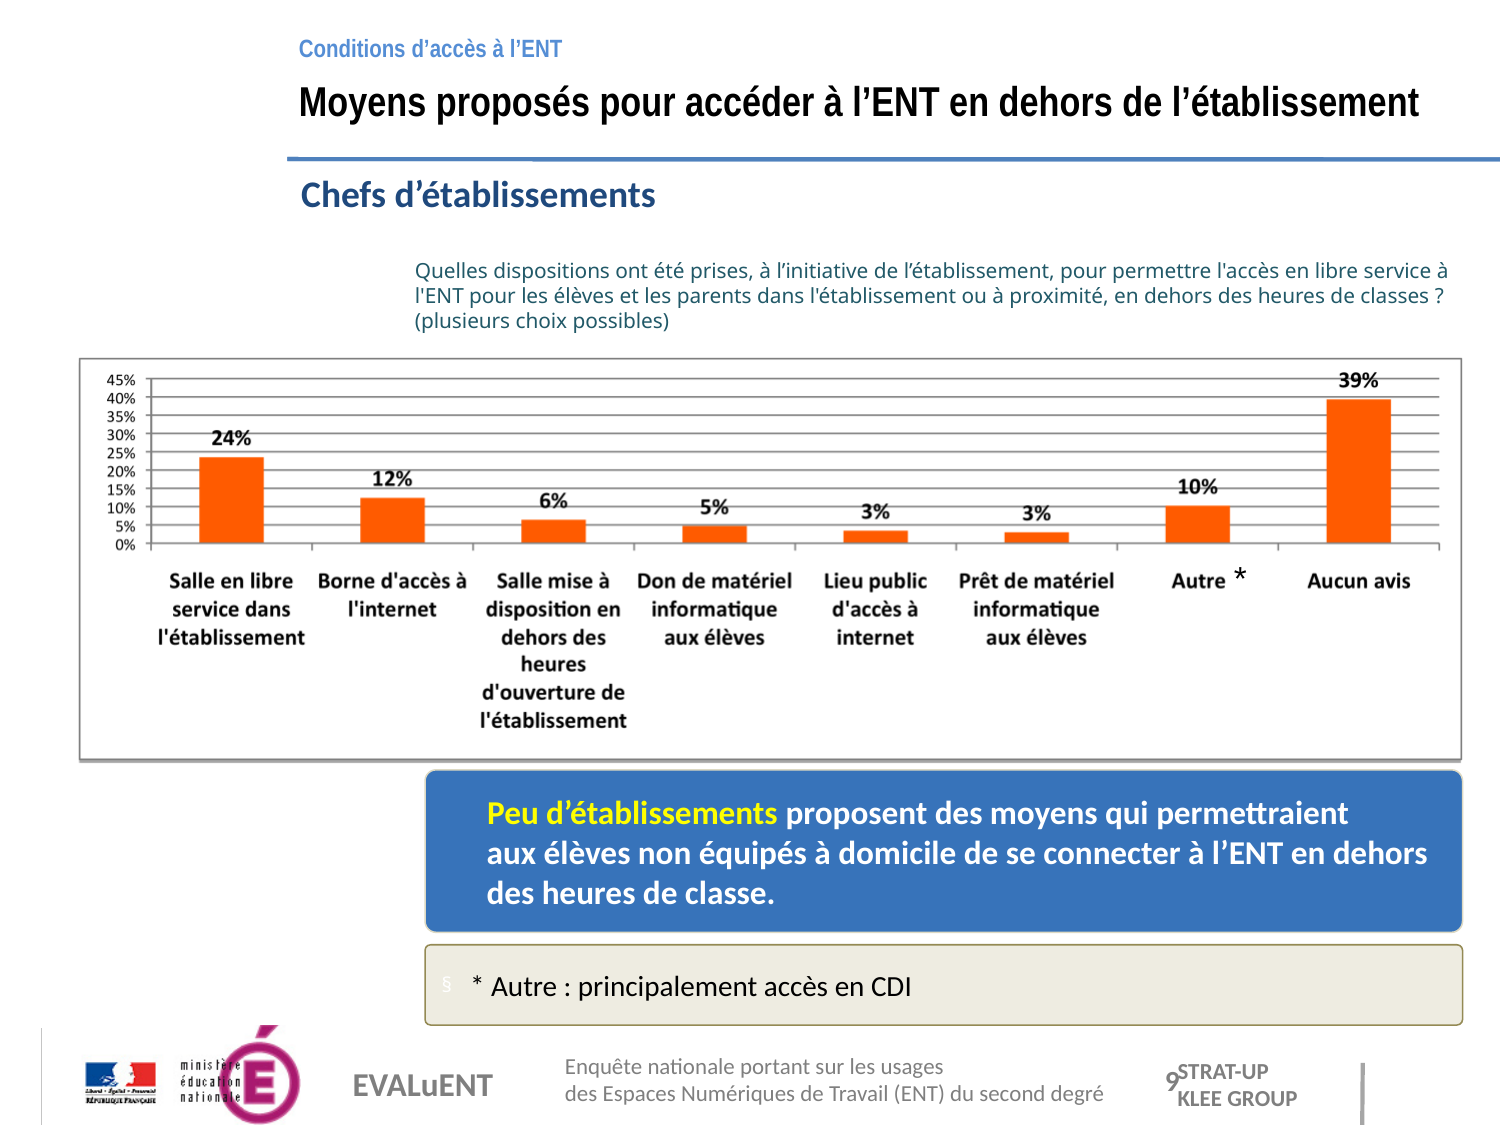

Conditions d’accès à l’ENT
Moyens proposés pour accéder à l’ENT en dehors de l’établissement
Chefs d’établissements
Quelles dispositions ont été prises, à l’initiative de l’établissement, pour permettre l'accès en libre service à l'ENT pour les élèves et les parents dans l'établissement ou à proximité, en dehors des heures de classes ? (plusieurs choix possibles)
*
*
 Peu d’établissements proposent des moyens qui permettraient
aux élèves non équipés à domicile de se connecter à l’ENT en dehors des heures de classe.
* Autre : principalement accès en CDI